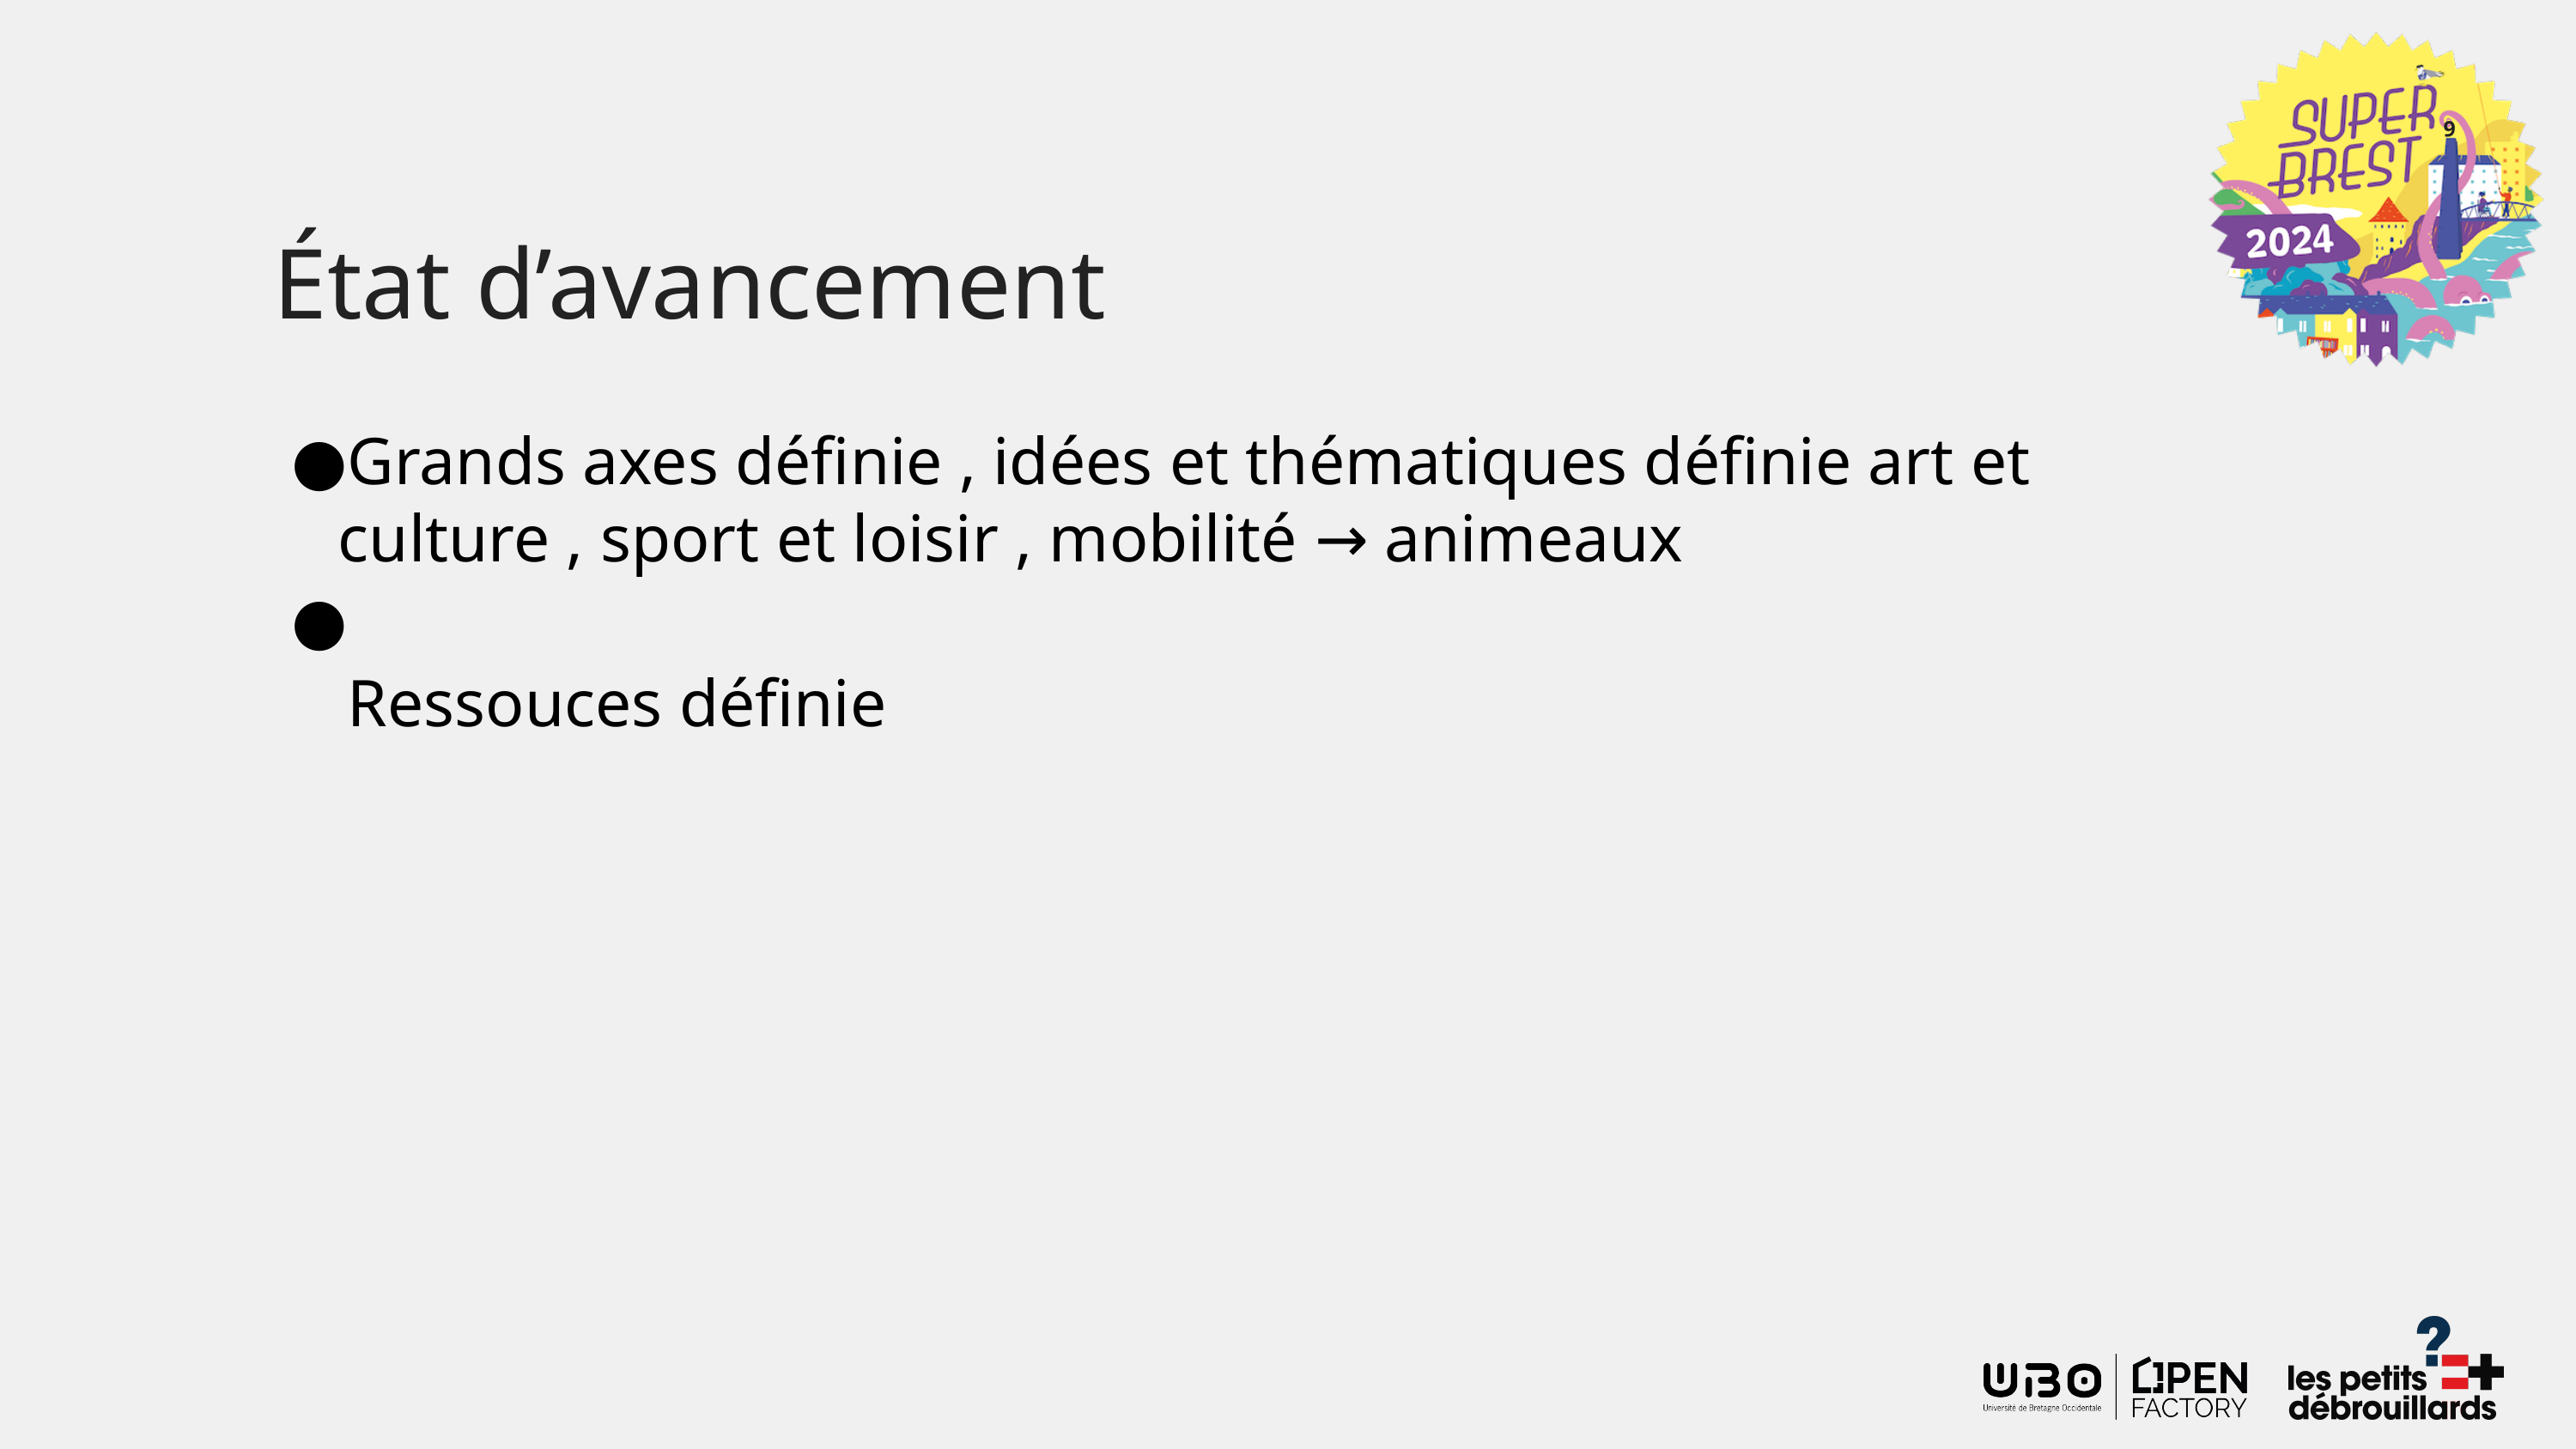

# État d’avancement
Grands axes définie , idées et thématiques définie art et culture , sport et loisir , mobilité → animeaux
Ressouces définie